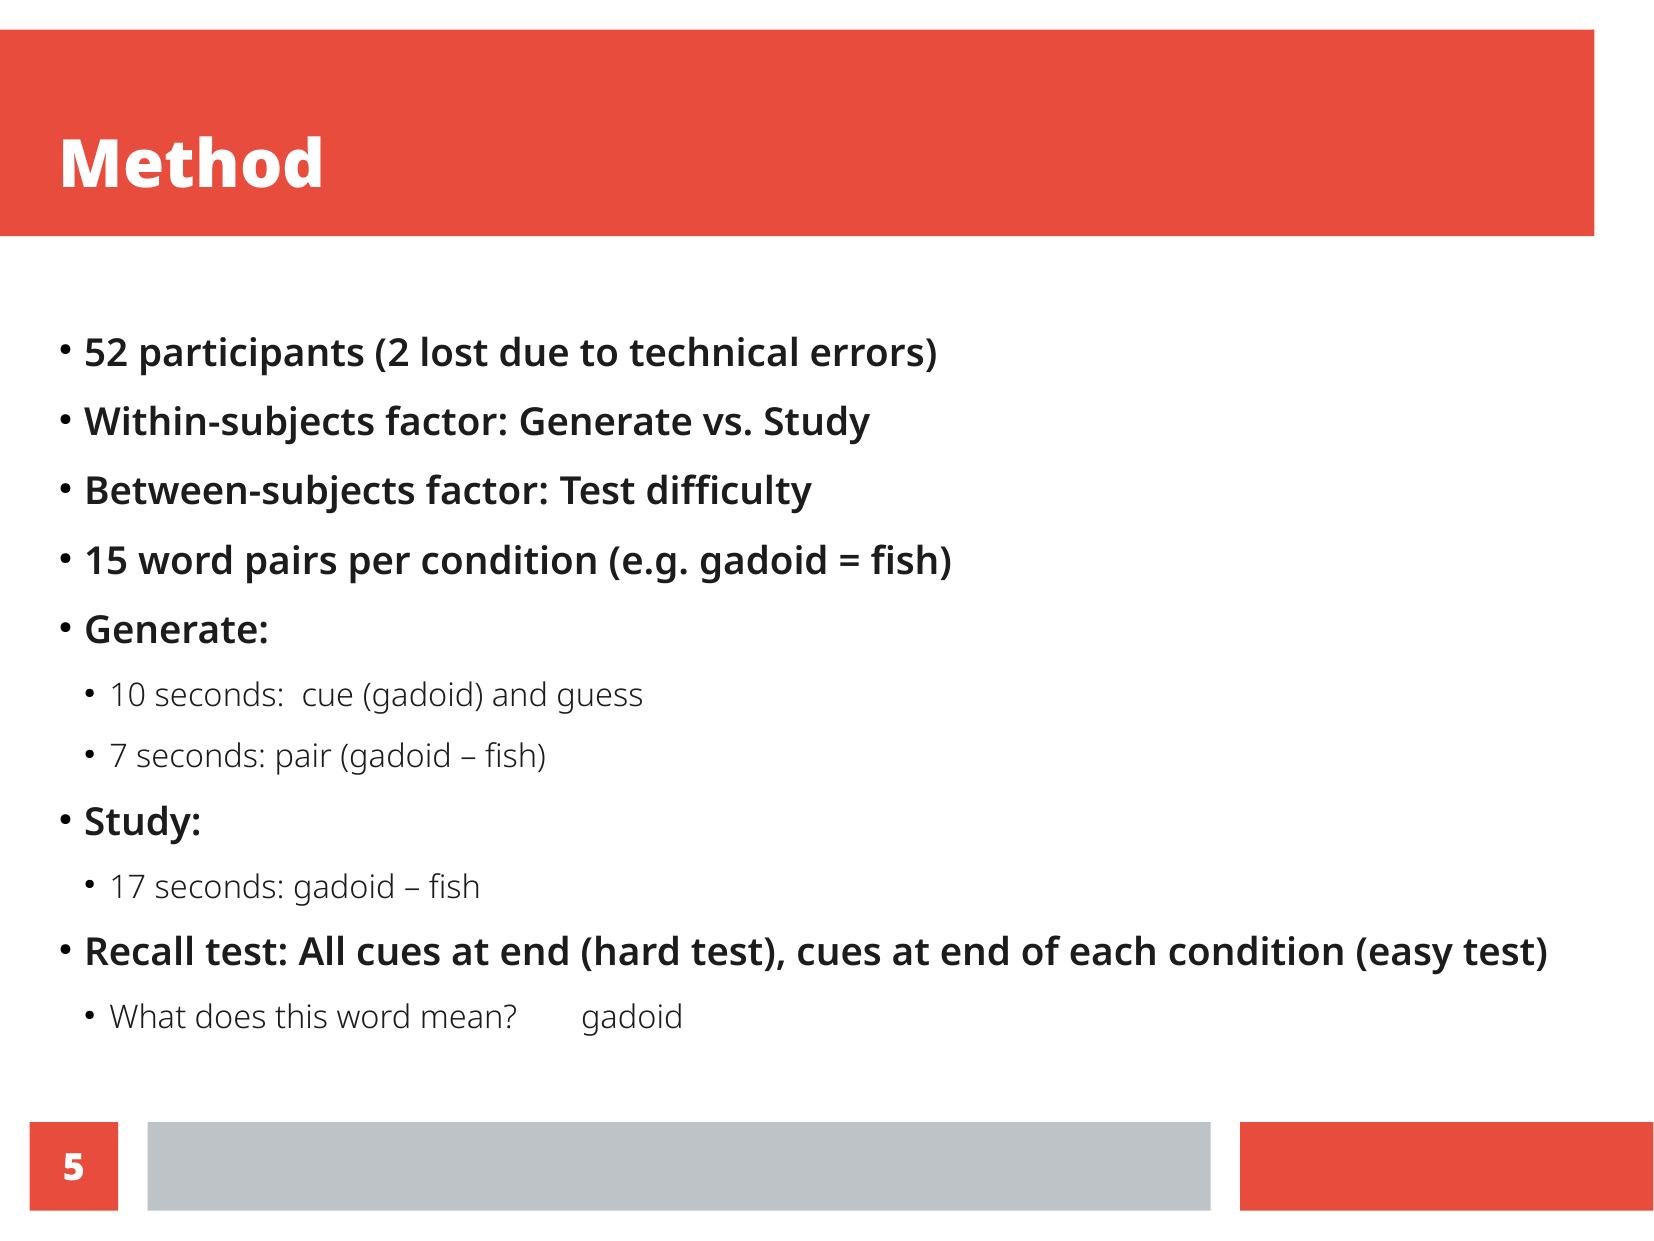

# Method
52 participants (2 lost due to technical errors)
Within-subjects factor: Generate vs. Study
Between-subjects factor: Test difficulty
15 word pairs per condition (e.g. gadoid = fish)
Generate:
10 seconds: cue (gadoid) and guess
7 seconds: pair (gadoid – fish)
Study:
17 seconds: gadoid – fish
Recall test: All cues at end (hard test), cues at end of each condition (easy test)
What does this word mean? 	gadoid
5